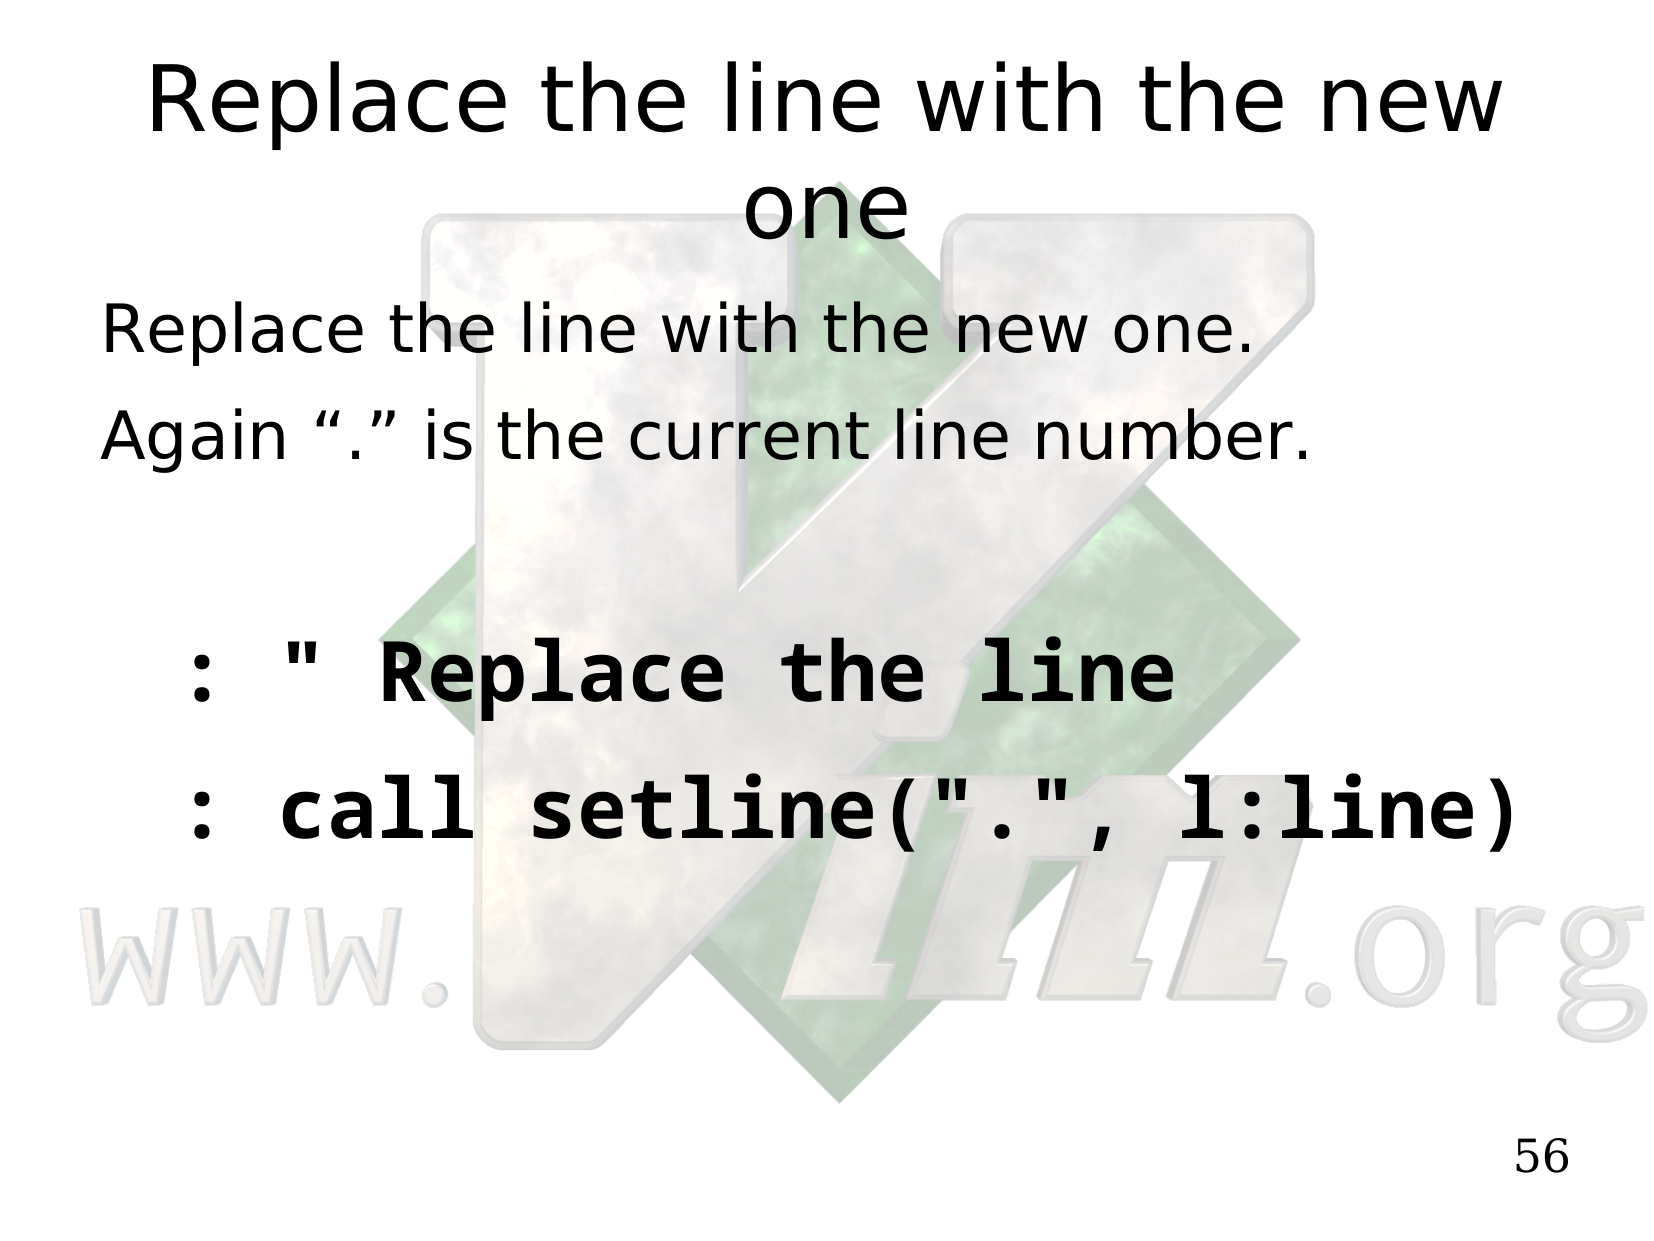

# Replace the line with the new one
Replace the line with the new one.
Again “.” is the current line number.
: " Replace the line
: call setline(".", l:line)
56